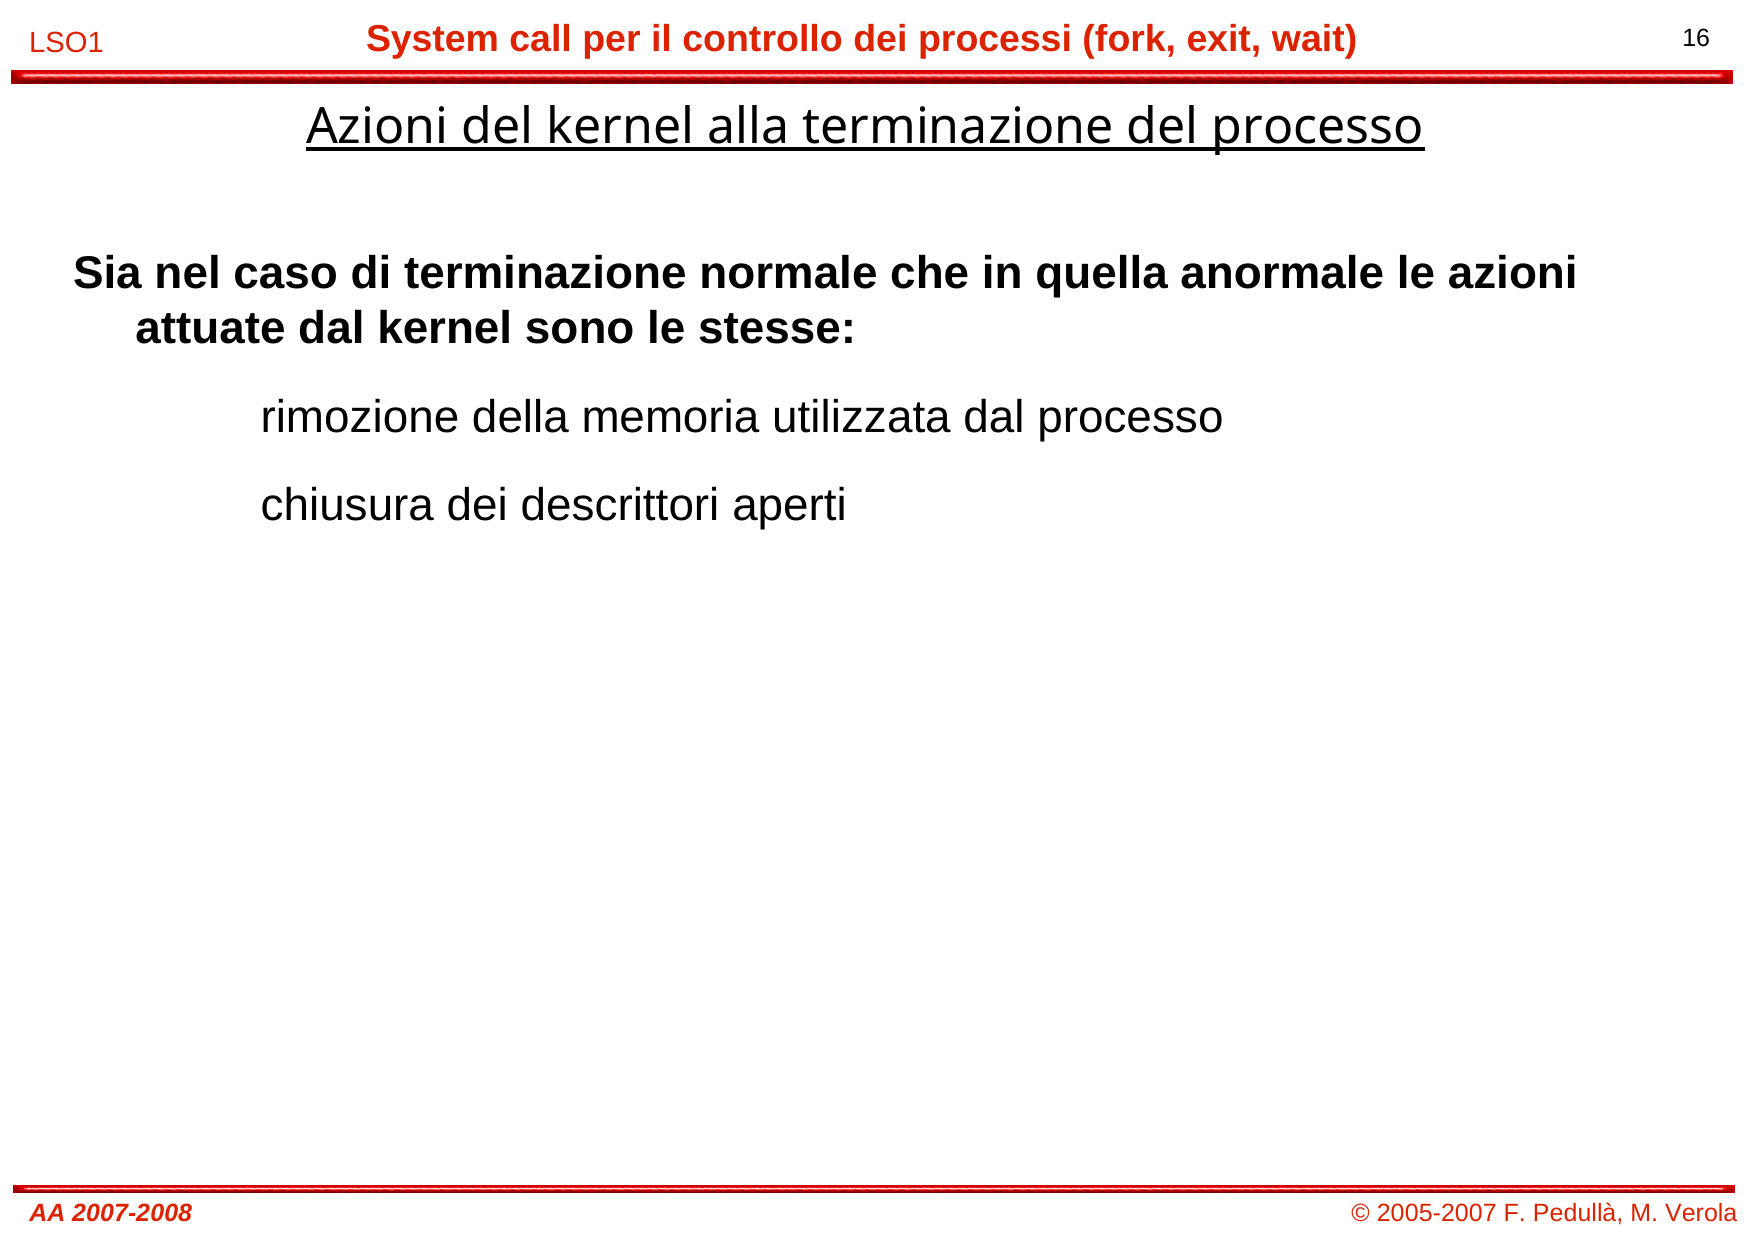

Azioni del kernel alla terminazione del processo
# Sia nel caso di terminazione normale che in quella anormale le azioni attuate dal kernel sono le stesse:
rimozione della memoria utilizzata dal processo
chiusura dei descrittori aperti